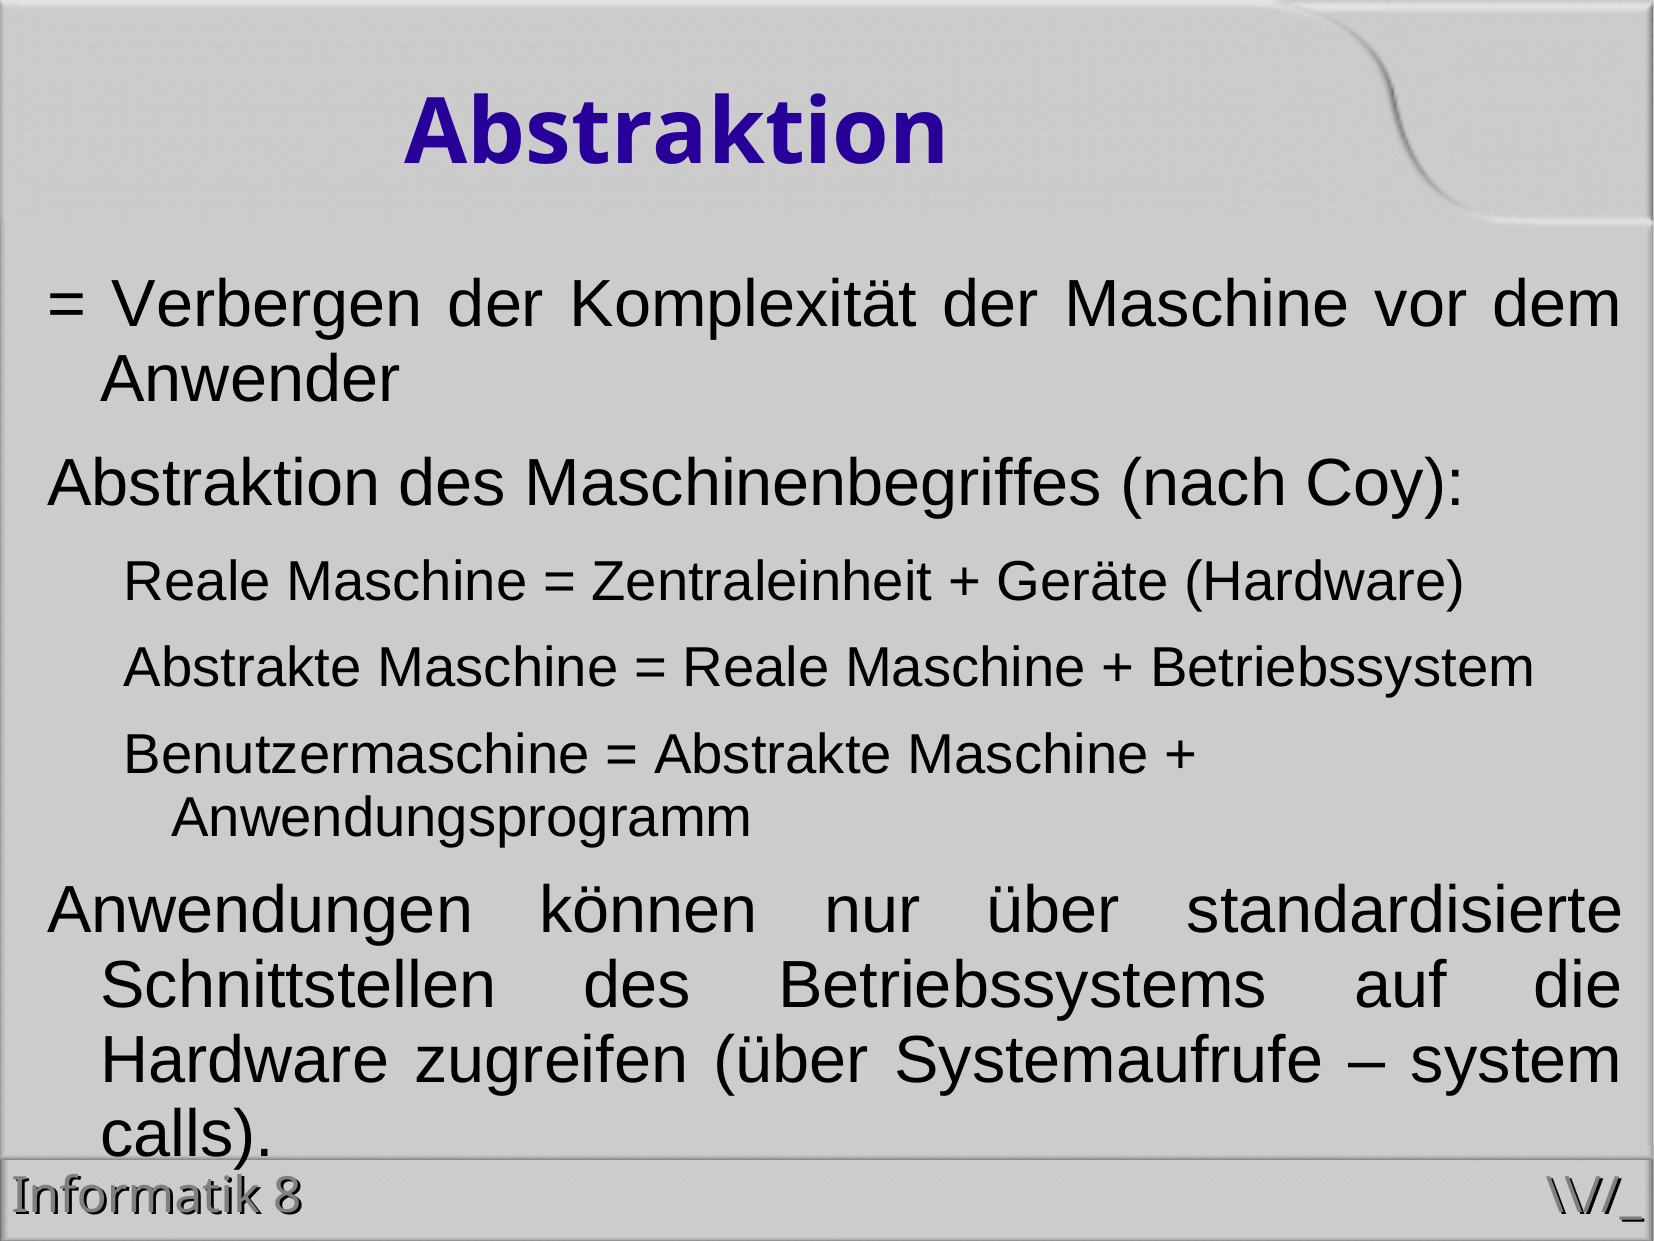

# Abstraktion
= Verbergen der Komplexität der Maschine vor dem Anwender
Abstraktion des Maschinenbegriffes (nach Coy):
Reale Maschine = Zentraleinheit + Geräte (Hardware)
Abstrakte Maschine = Reale Maschine + Betriebssystem
Benutzermaschine = Abstrakte Maschine + Anwendungsprogramm
Anwendungen können nur über standardisierte Schnittstellen des Betriebssystems auf die Hardware zugreifen (über Systemaufrufe – system calls).